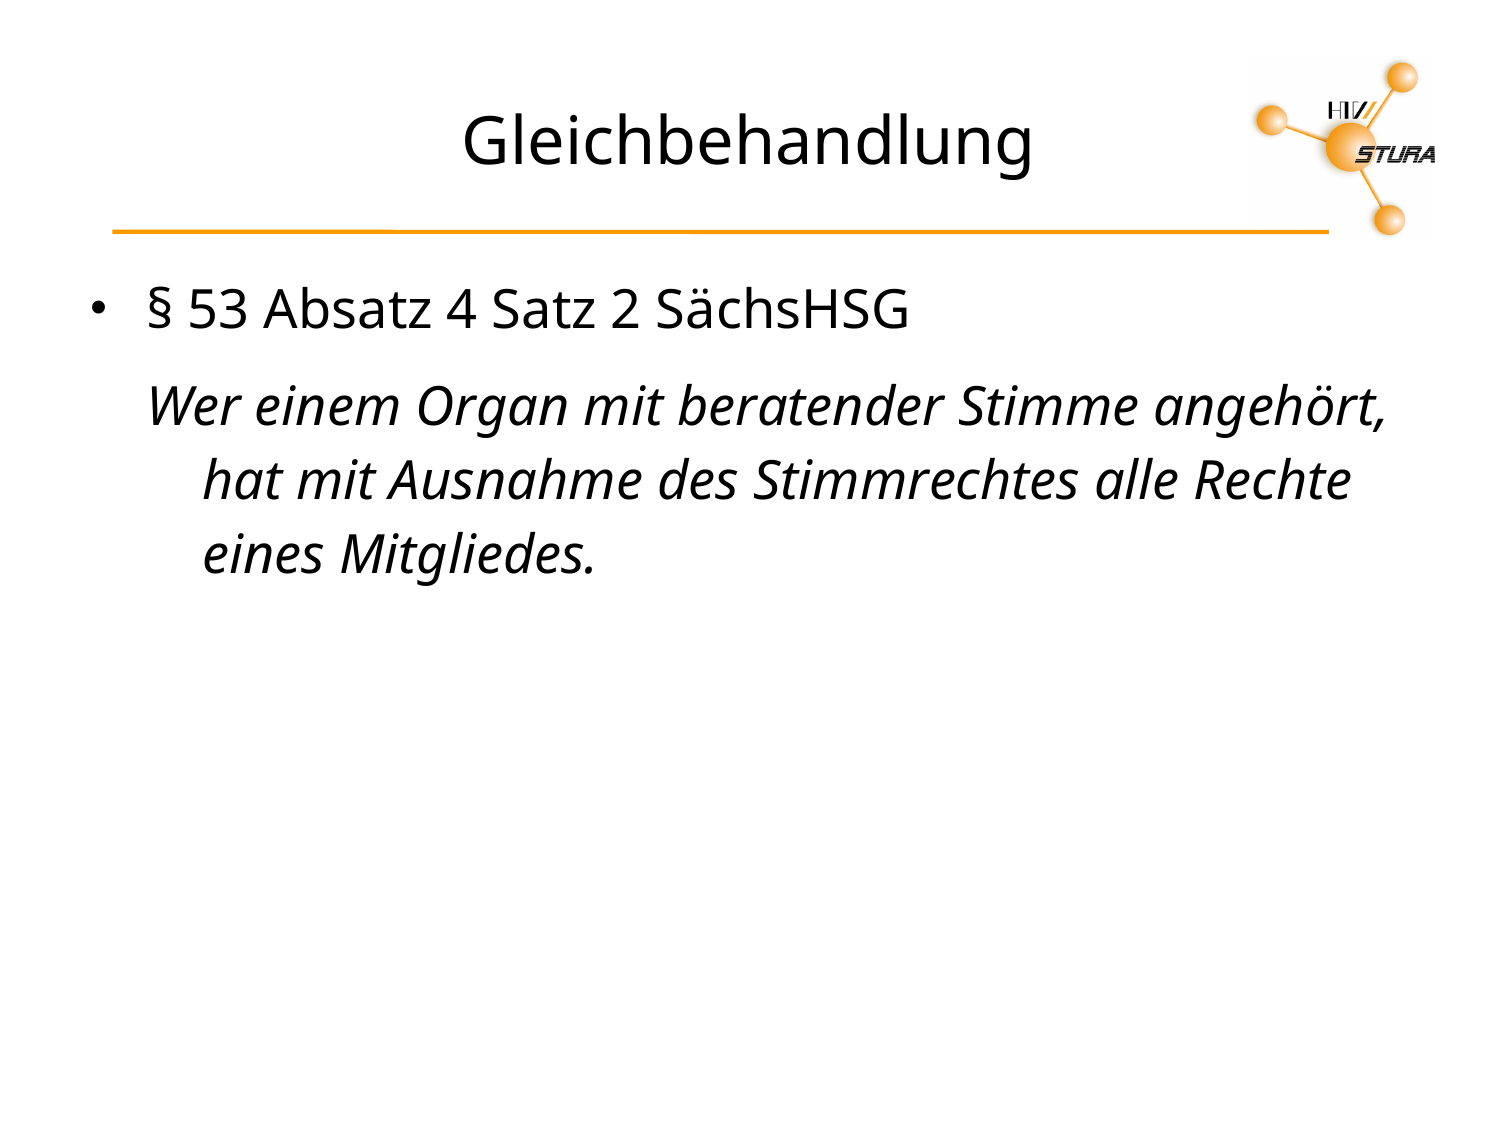

# Gleichbehandlung
§ 53 Absatz 4 Satz 2 SächsHSG
Wer einem Organ mit beratender Stimme angehört, hat mit Ausnahme des Stimmrechtes alle Rechte eines Mitgliedes.